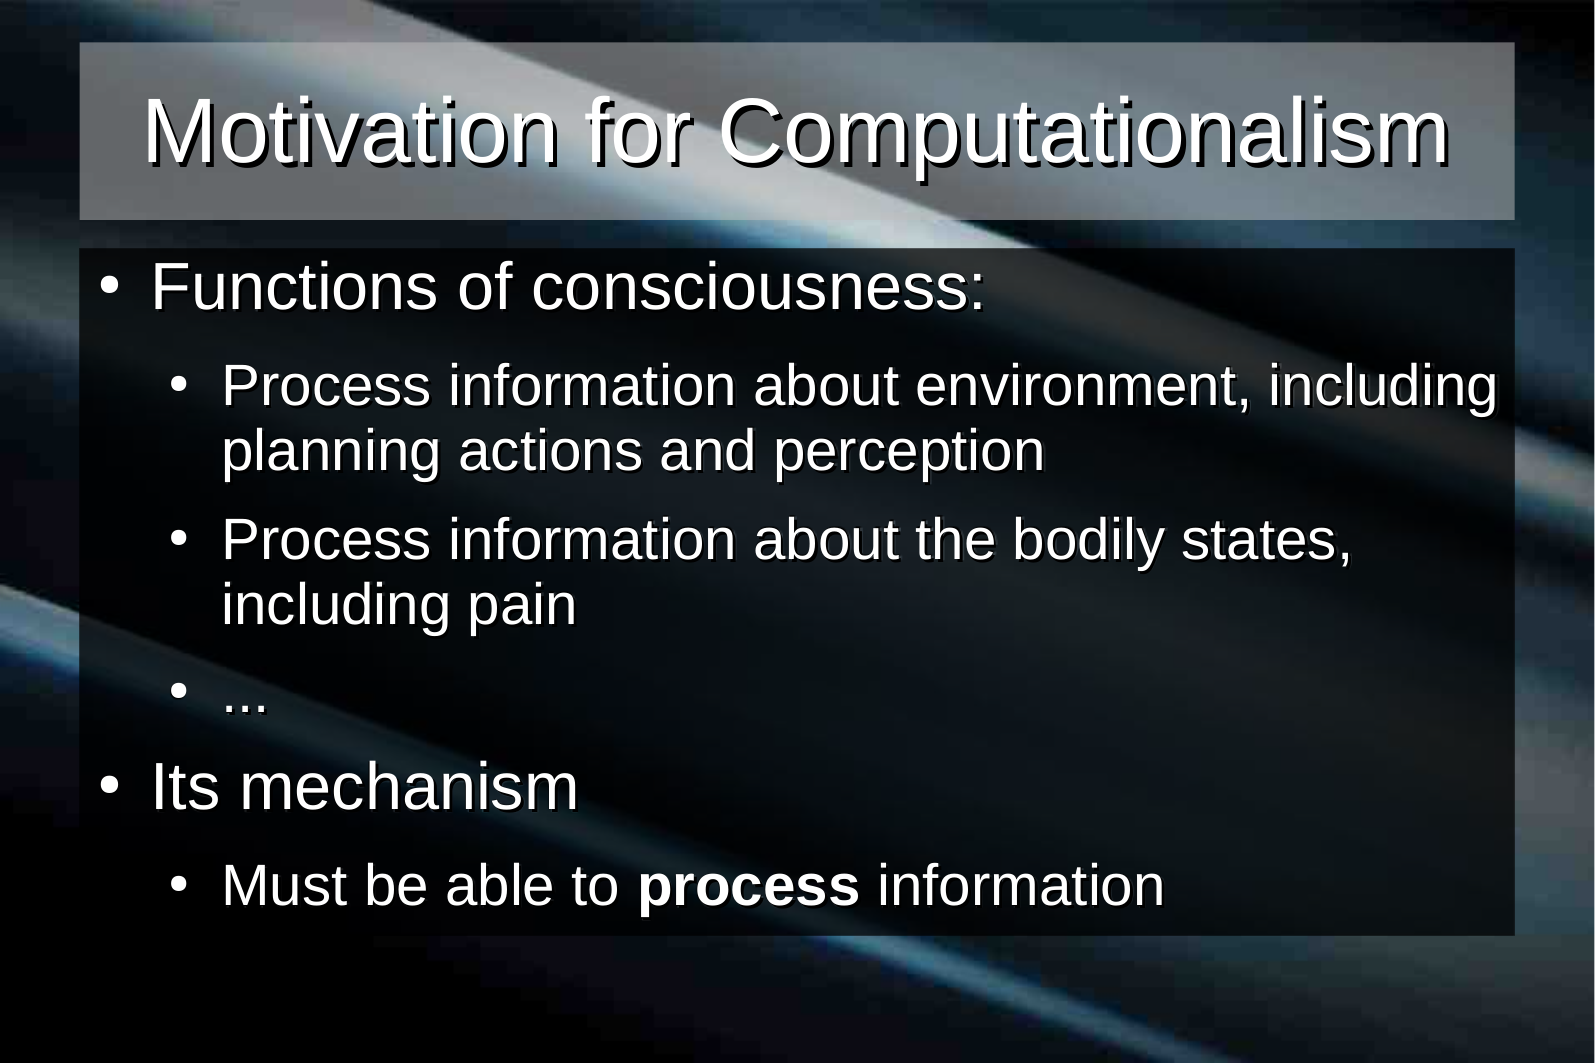

# Motivation for Computationalism
Functions of consciousness:
Process information about environment, including planning actions and perception
Process information about the bodily states, including pain
...
Its mechanism
Must be able to process information